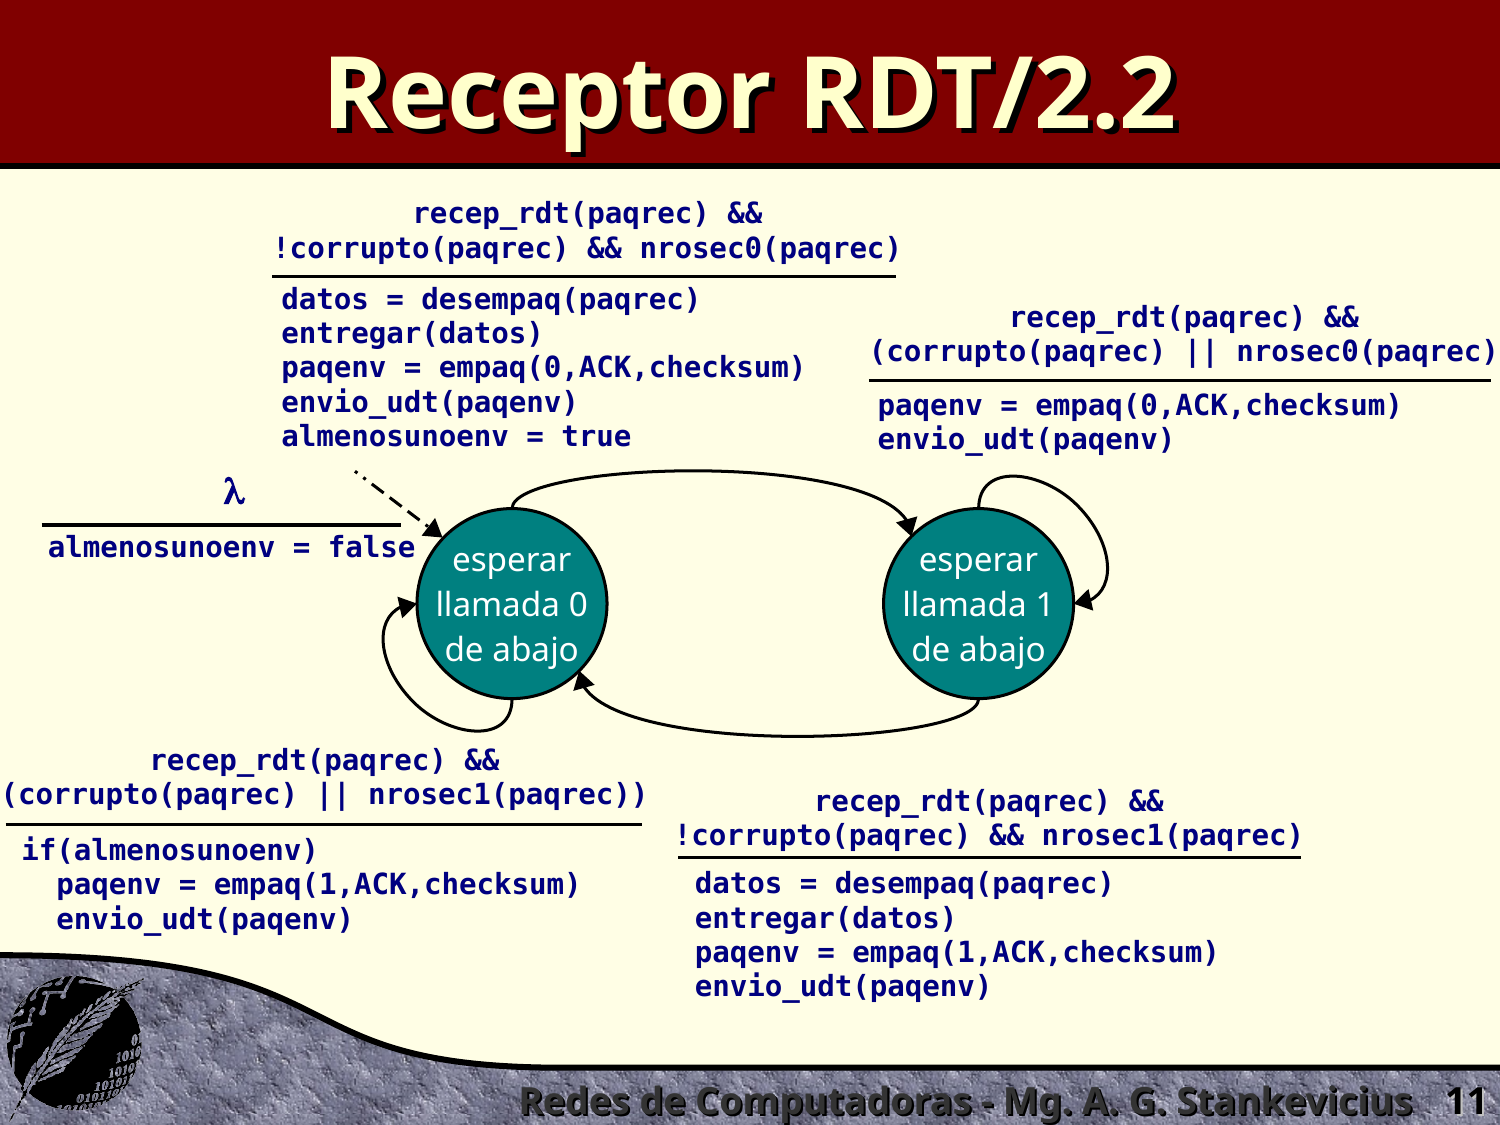

# Receptor RDT/2.2
recep_rdt(paqrec) &&
!corrupto(paqrec) && nrosec0(paqrec)
datos = desempaq(paqrec)
entregar(datos)
paqenv = empaq(0,ACK,checksum)
envio_udt(paqenv)
almenosunoenv = true
recep_rdt(paqrec) &&
(corrupto(paqrec) || nrosec0(paqrec)
paqenv = empaq(0,ACK,checksum)
envio_udt(paqenv)

almenosunoenv = false
esperar
llamada 0
de abajo
esperar
llamada 1
de abajo
recep_rdt(paqrec) &&
(corrupto(paqrec) || nrosec1(paqrec))
if(almenosunoenv)
 paqenv = empaq(1,ACK,checksum)
 envio_udt(paqenv)
recep_rdt(paqrec) &&
!corrupto(paqrec) && nrosec1(paqrec)
datos = desempaq(paqrec)
entregar(datos)
paqenv = empaq(1,ACK,checksum)
envio_udt(paqenv)
11